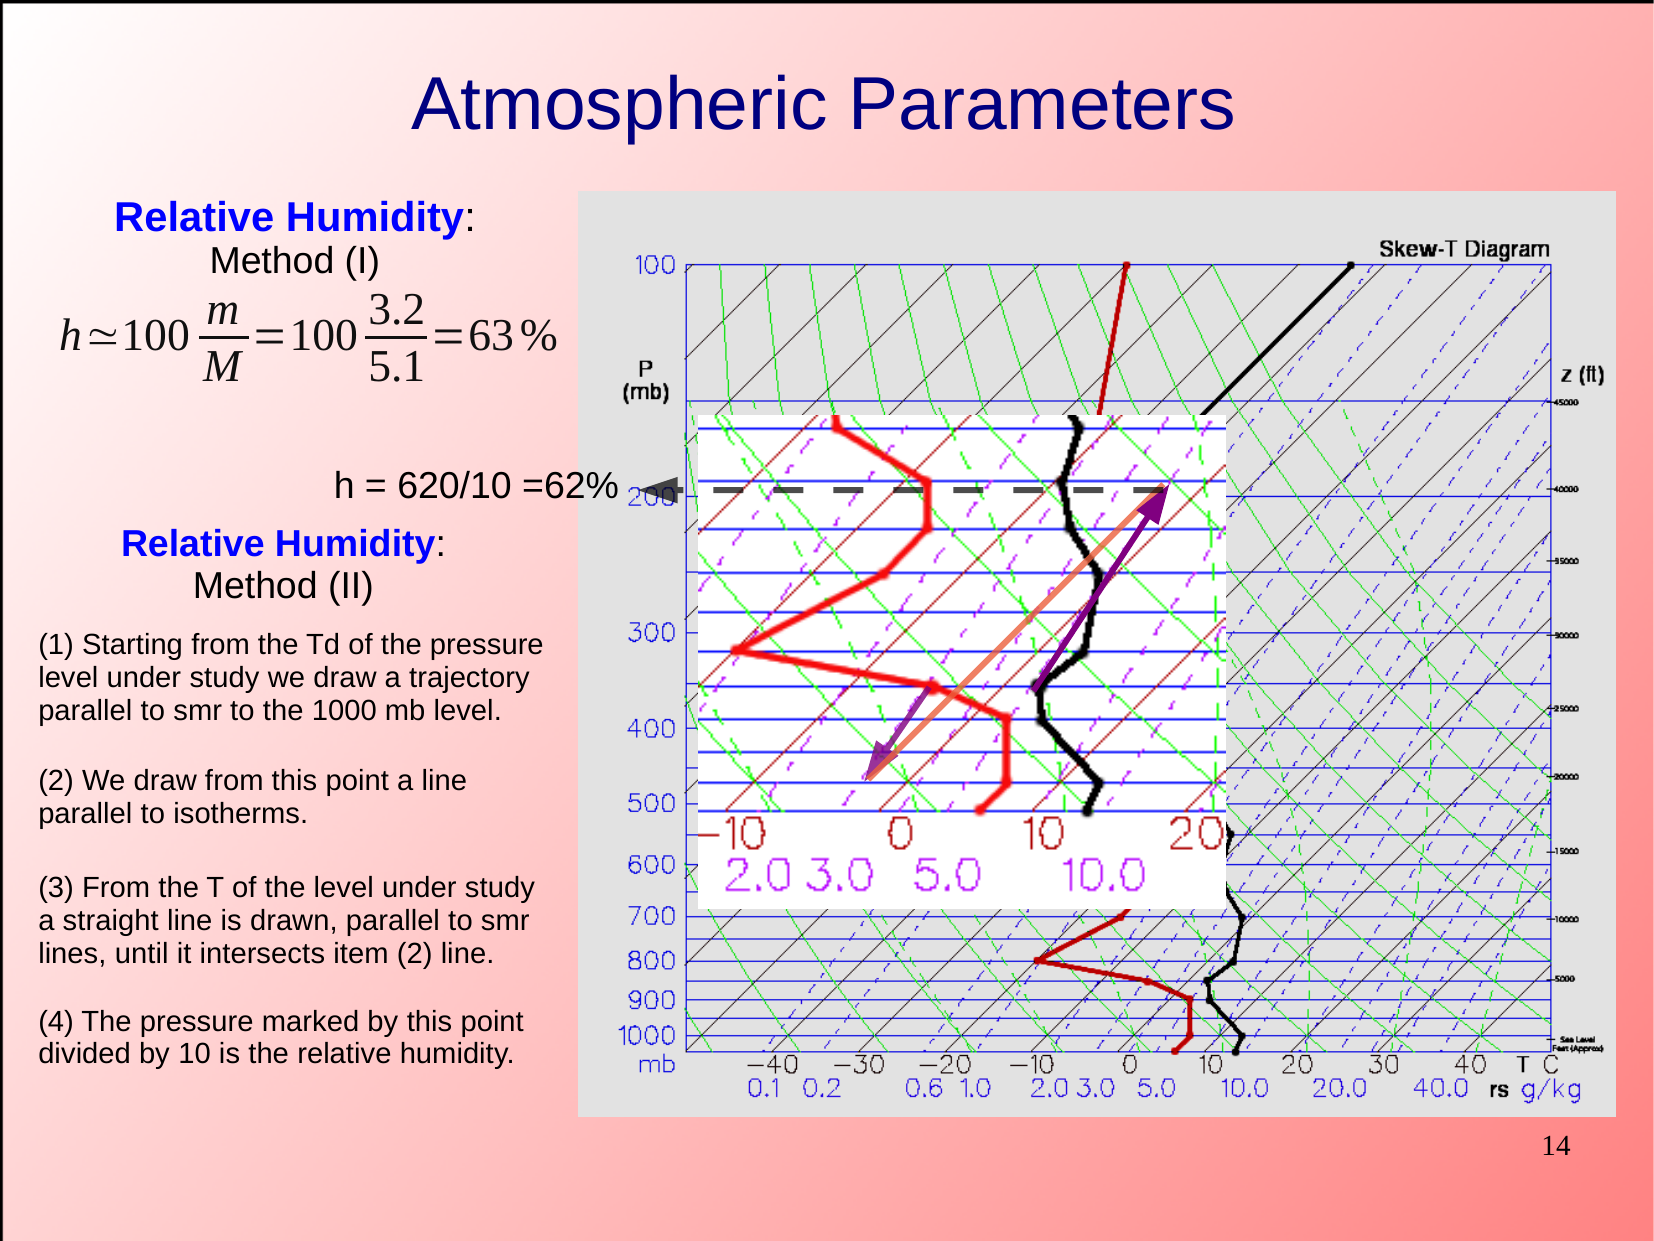

# Atmospheric Parameters
Relative Humidity:
Method (I)
h = 620/10 =62%
Relative Humidity:
Method (II)
(1) Starting from the Td of the pressure level under study we draw a trajectory parallel to smr to the 1000 mb level.
(2) We draw from this point a line
parallel to isotherms.
(3) From the T of the level under study a straight line is drawn, parallel to smr lines, until it intersects item (2) line.
(4) The pressure marked by this point divided by 10 is the relative humidity.
14